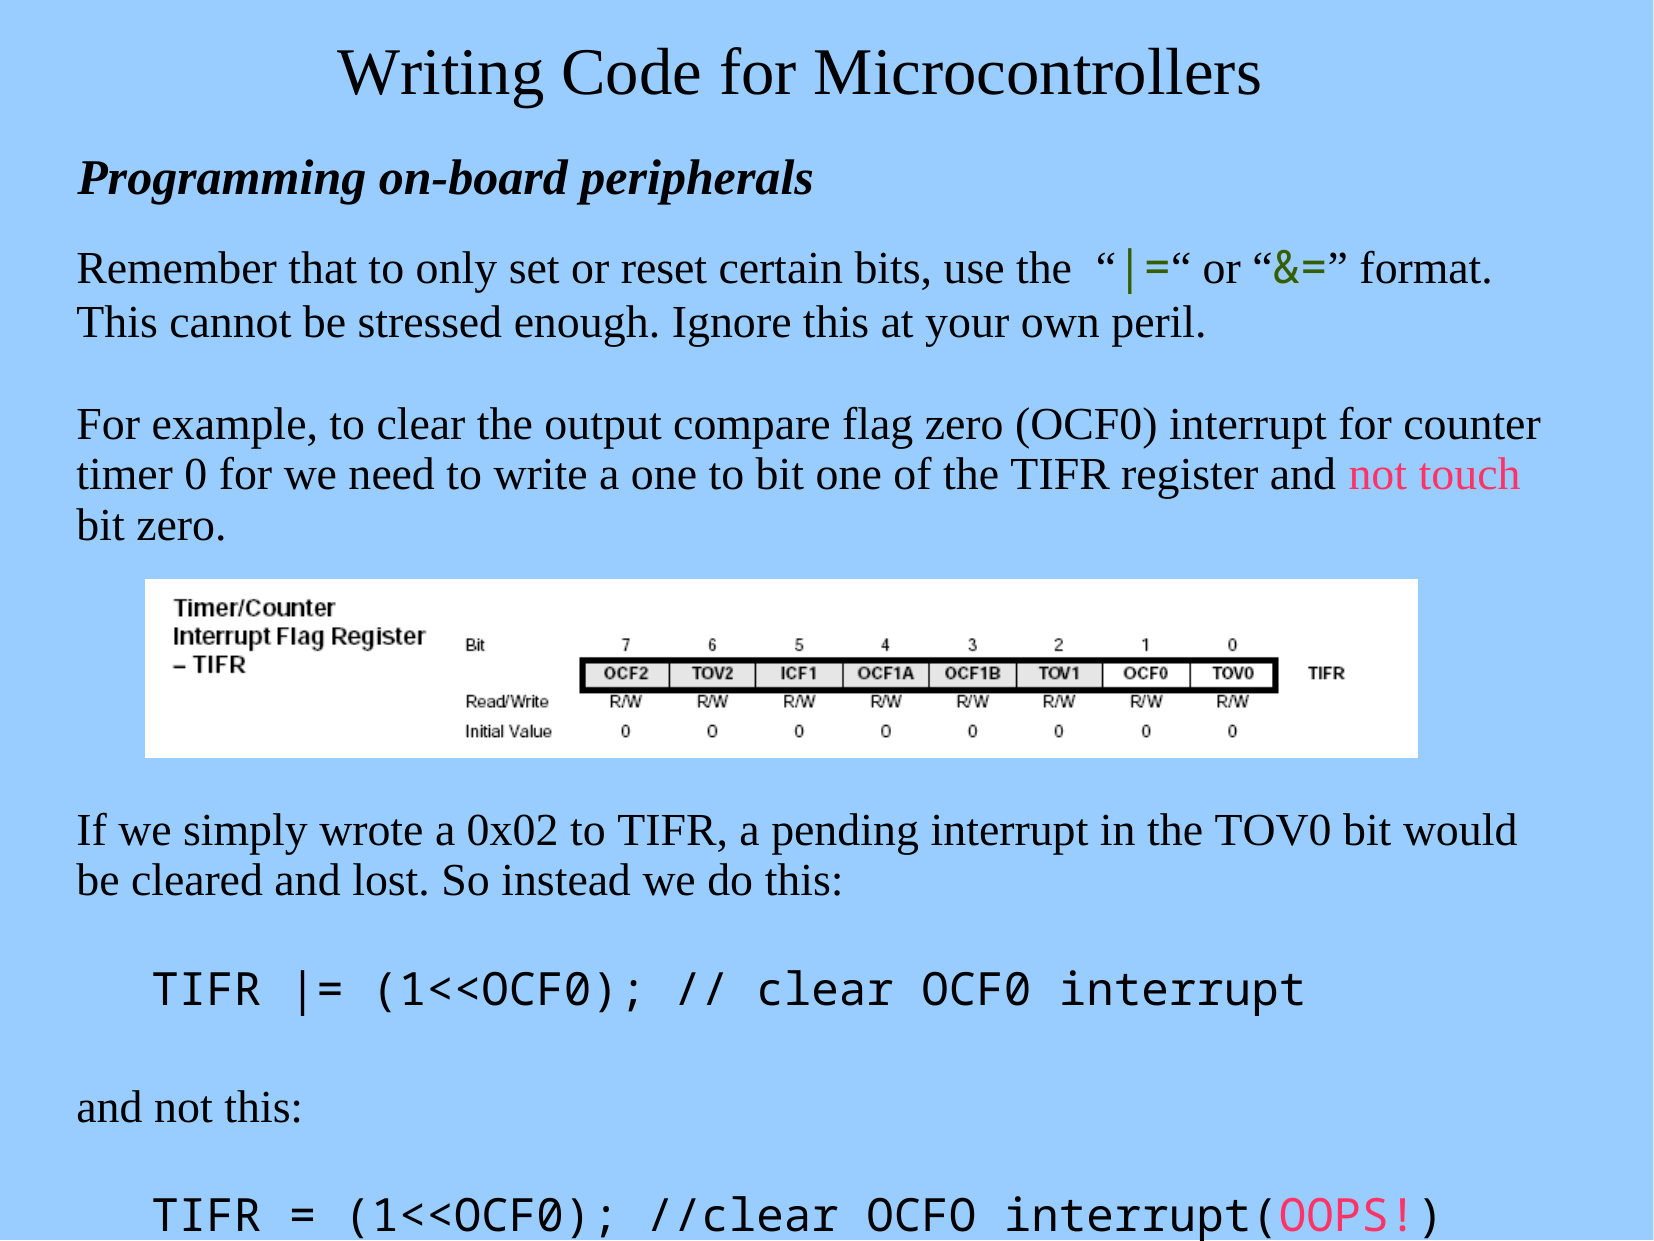

Writing Code for Microcontrollers
Programming on-board peripherals
Remember that to only set or reset certain bits, use the “|=“ or “&=” format.
This cannot be stressed enough. Ignore this at your own peril.
For example, to clear the output compare flag zero (OCF0) interrupt for counter timer 0 for we need to write a one to bit one of the TIFR register and not touch bit zero.
If we simply wrote a 0x02 to TIFR, a pending interrupt in the TOV0 bit would be cleared and lost. So instead we do this:
	TIFR |= (1<<OCF0); // clear OCF0 interrupt
and not this:
	TIFR = (1<<OCF0); //clear OCFO interrupt(OOPS!)